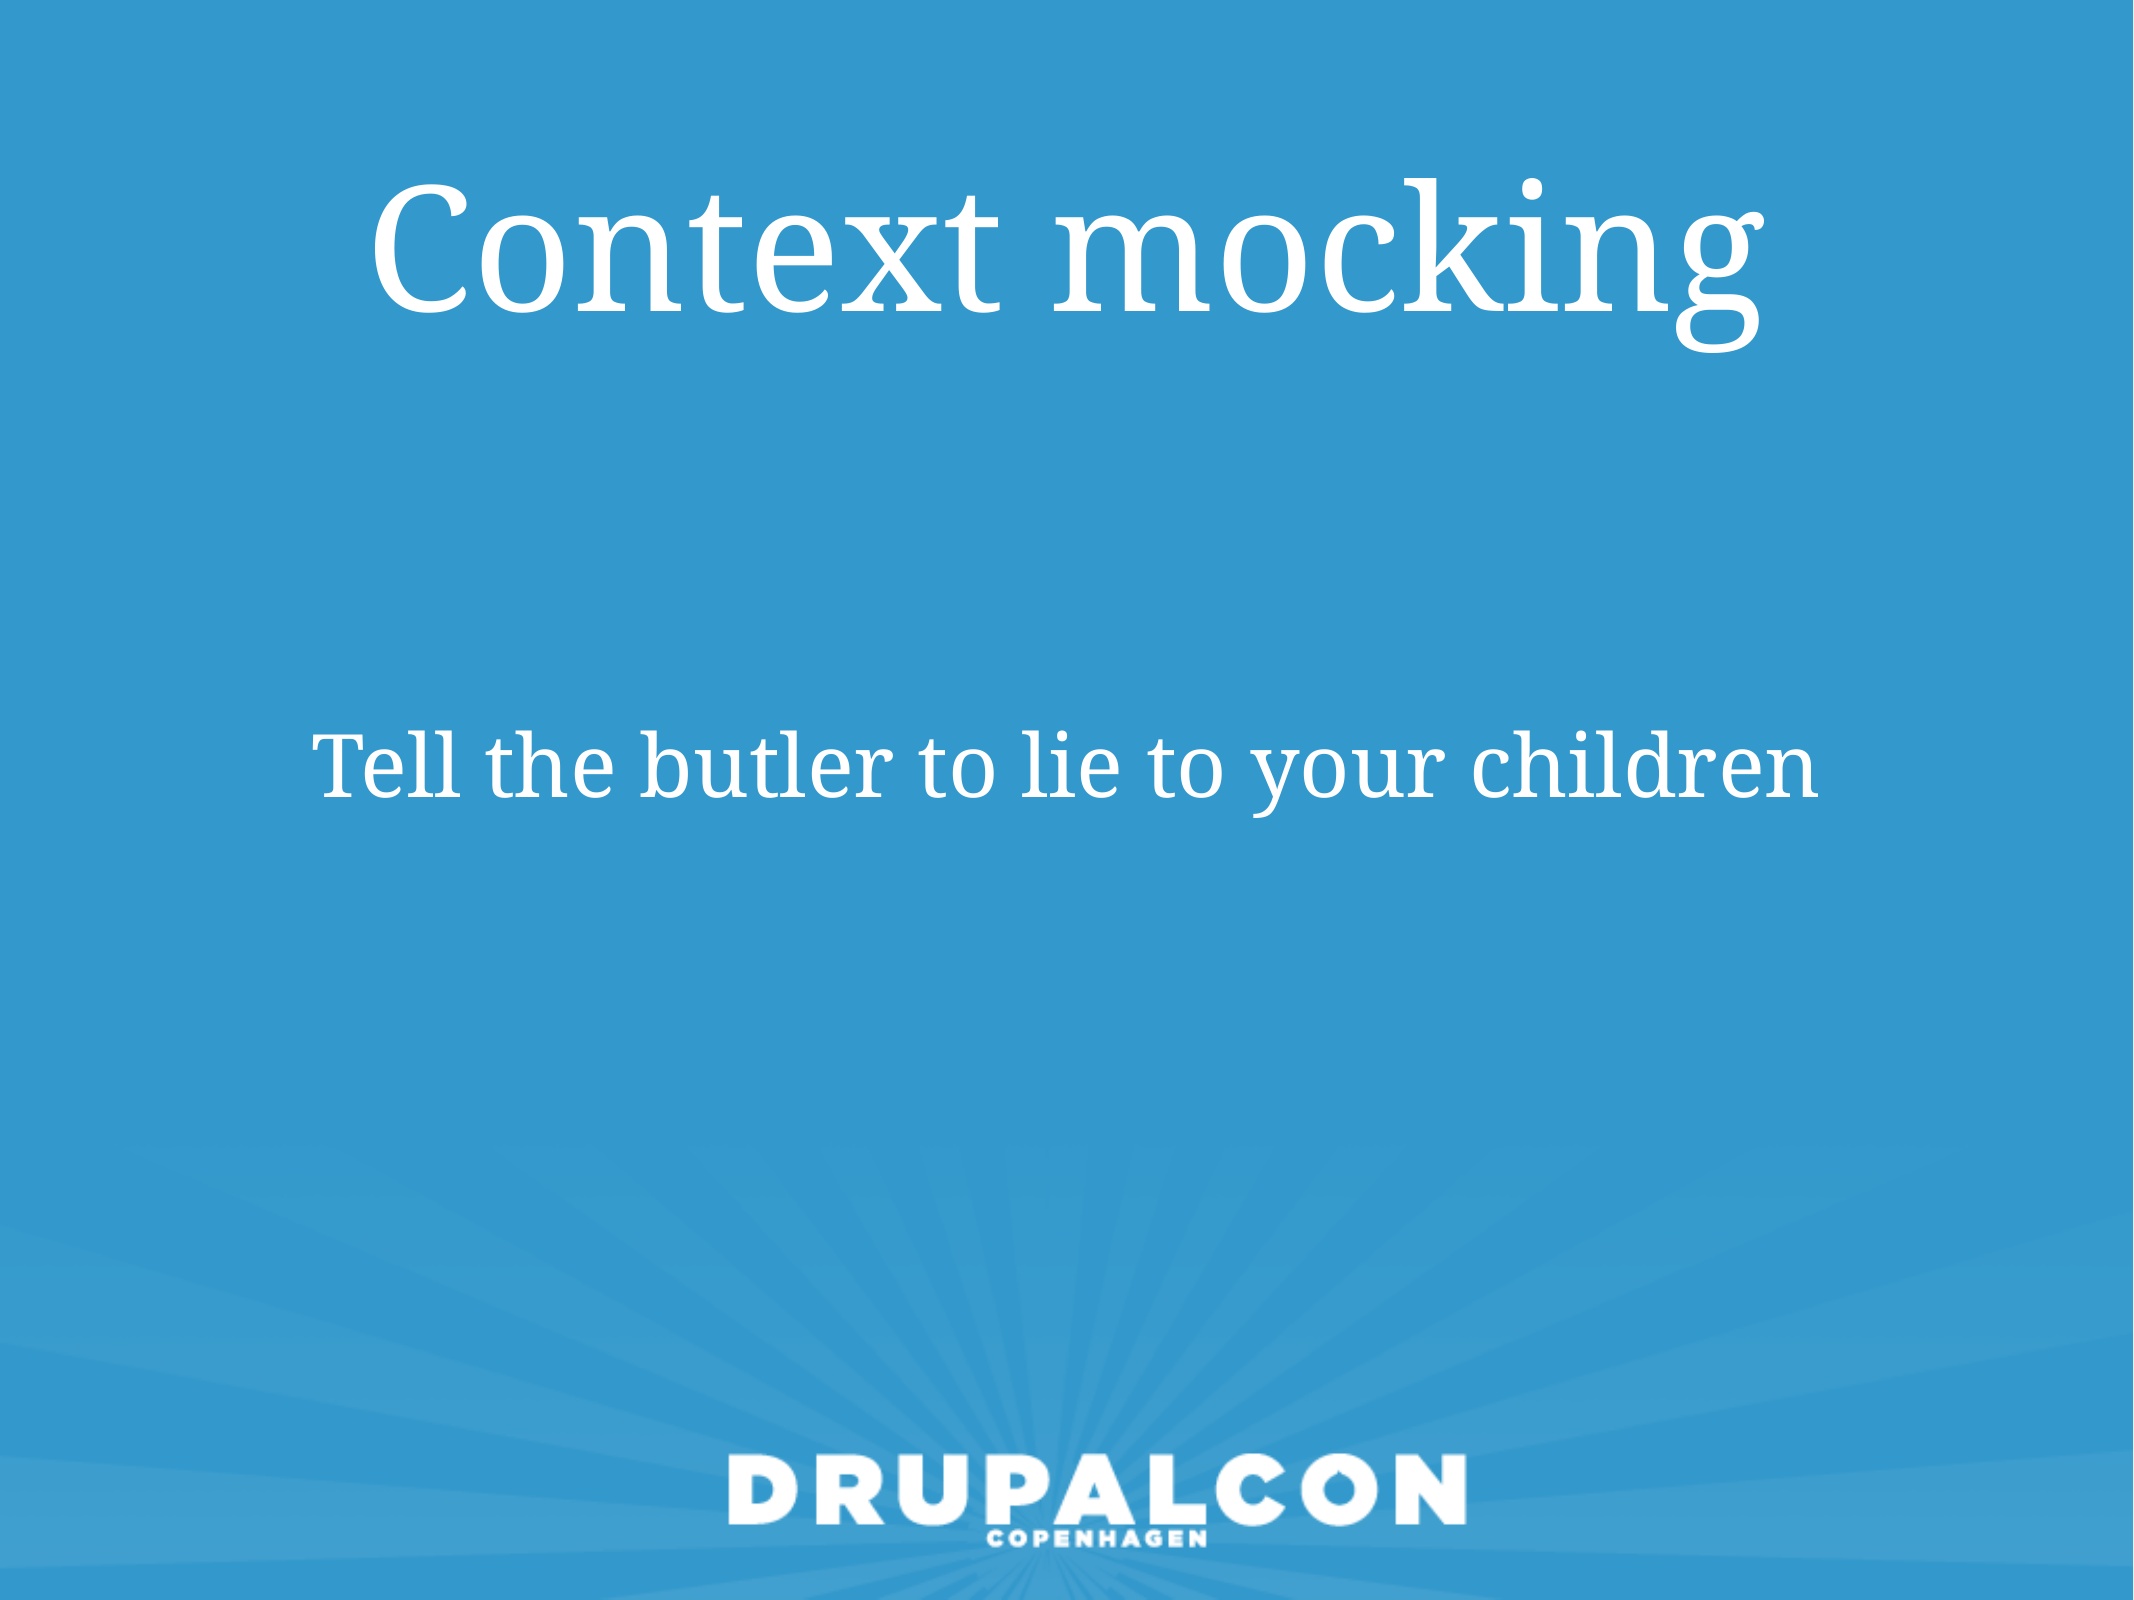

Context mocking
# Tell the butler to lie to your children